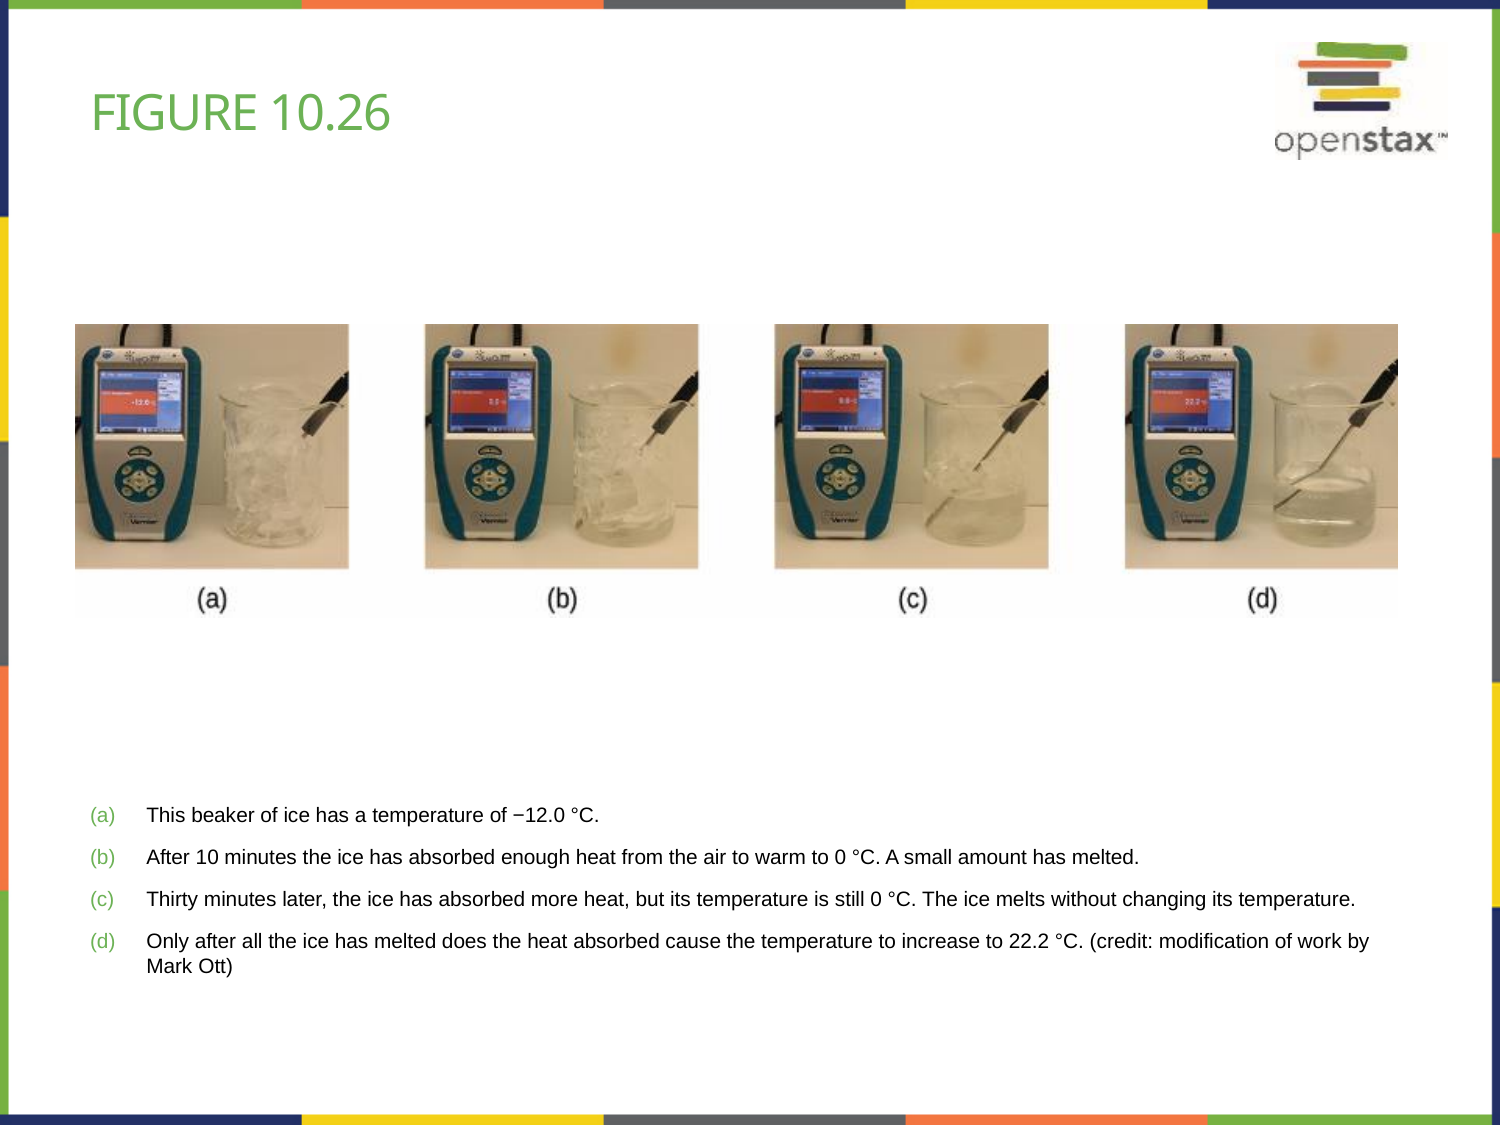

# Figure 10.26
This beaker of ice has a temperature of −12.0 °C.
After 10 minutes the ice has absorbed enough heat from the air to warm to 0 °C. A small amount has melted.
Thirty minutes later, the ice has absorbed more heat, but its temperature is still 0 °C. The ice melts without changing its temperature.
Only after all the ice has melted does the heat absorbed cause the temperature to increase to 22.2 °C. (credit: modification of work by Mark Ott)